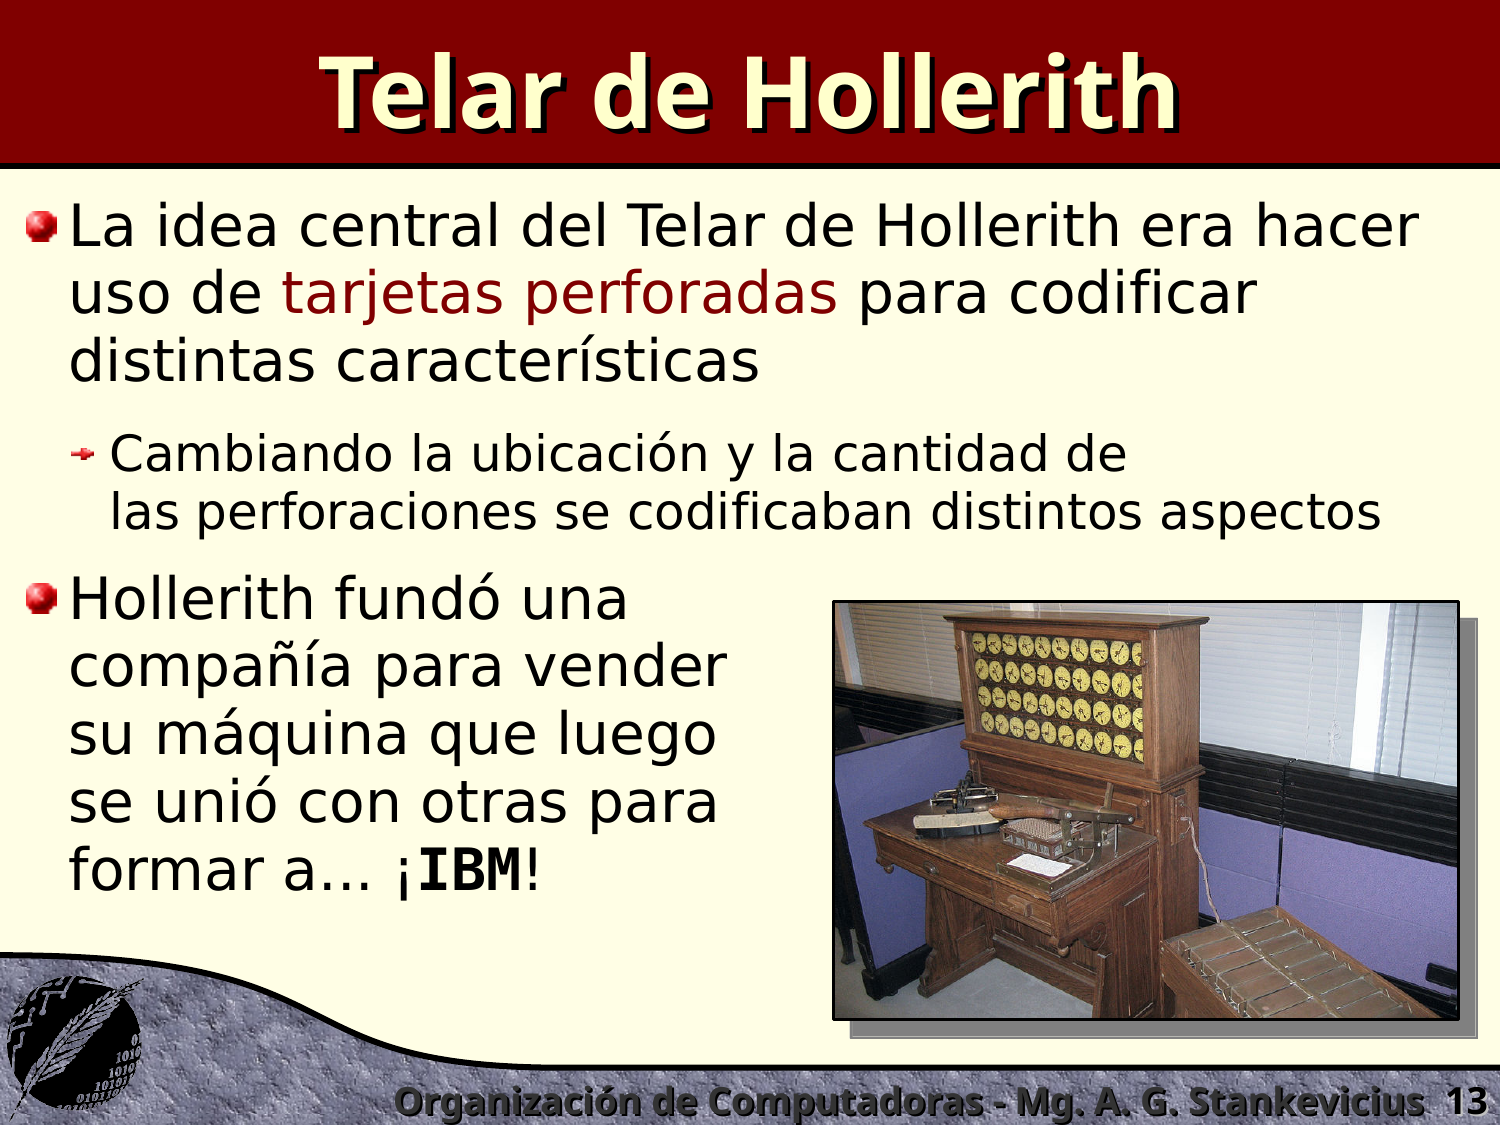

# Telar de Hollerith
La idea central del Telar de Hollerith era hacer uso de tarjetas perforadas para codificar distintas características
Cambiando la ubicación y la cantidad de
las perforaciones se codificaban distintos aspectos
Hollerith fundó una
compañía para vender
su máquina que luego
se unió con otras para
formar a... ¡IBM!
13